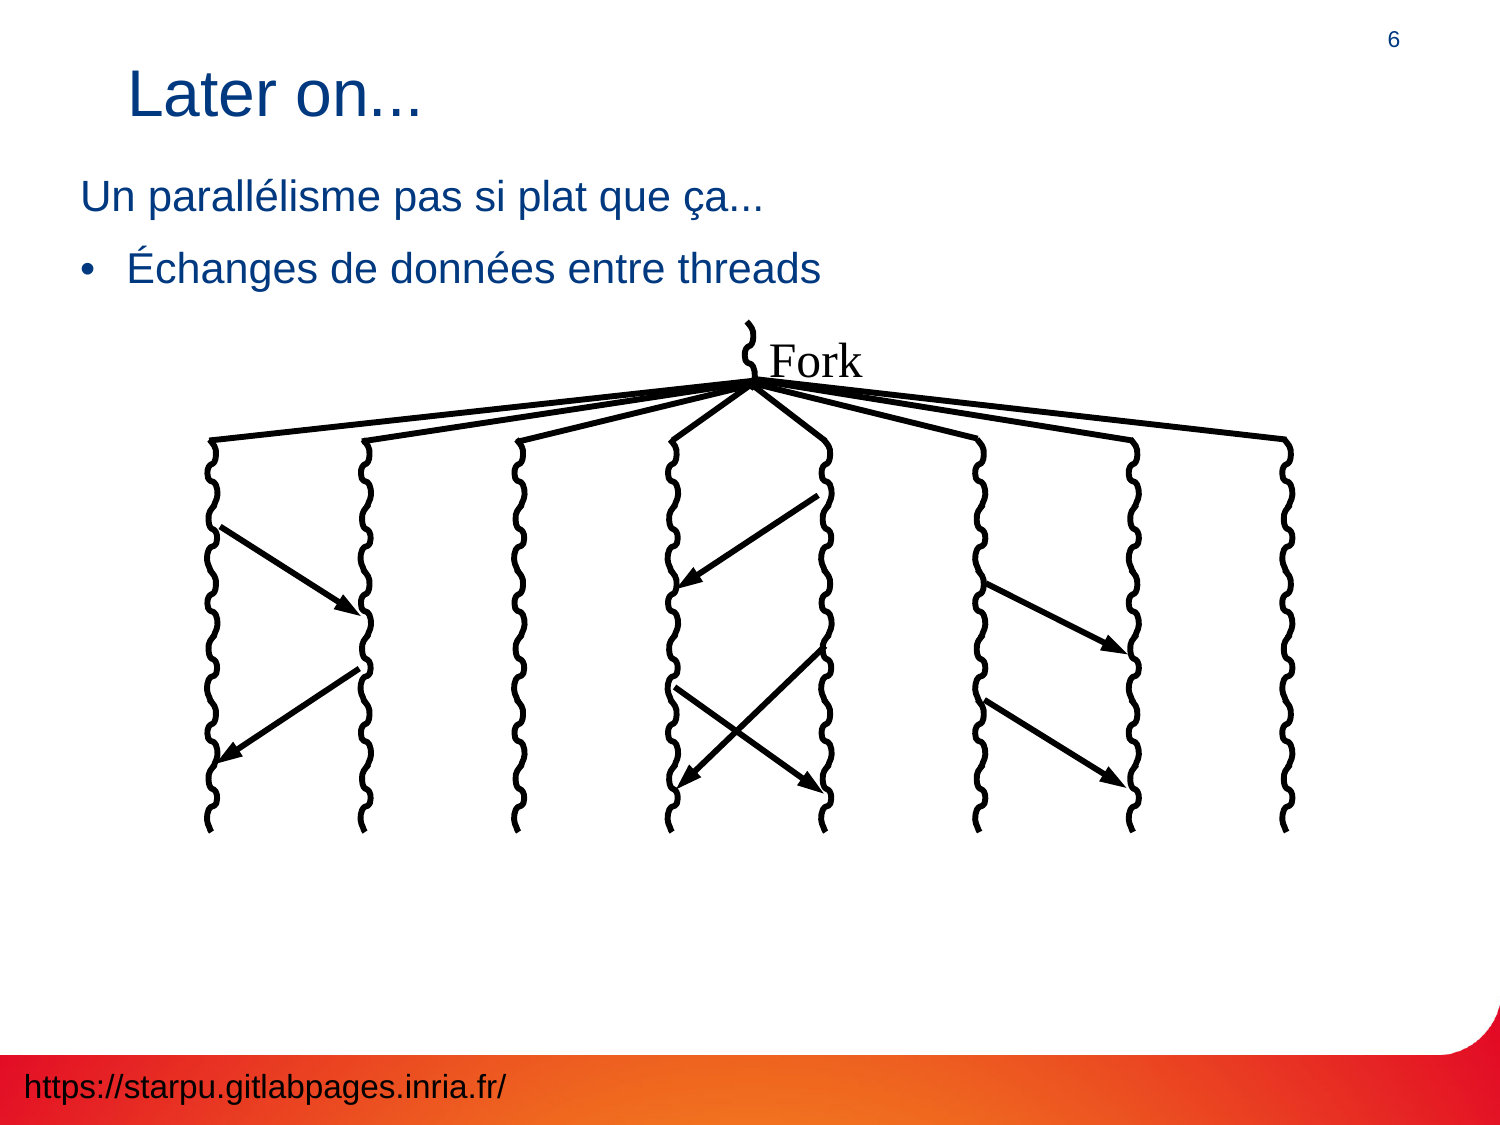

# Later on...
Un parallélisme pas si plat que ça...
Échanges de données entre threads
Fork